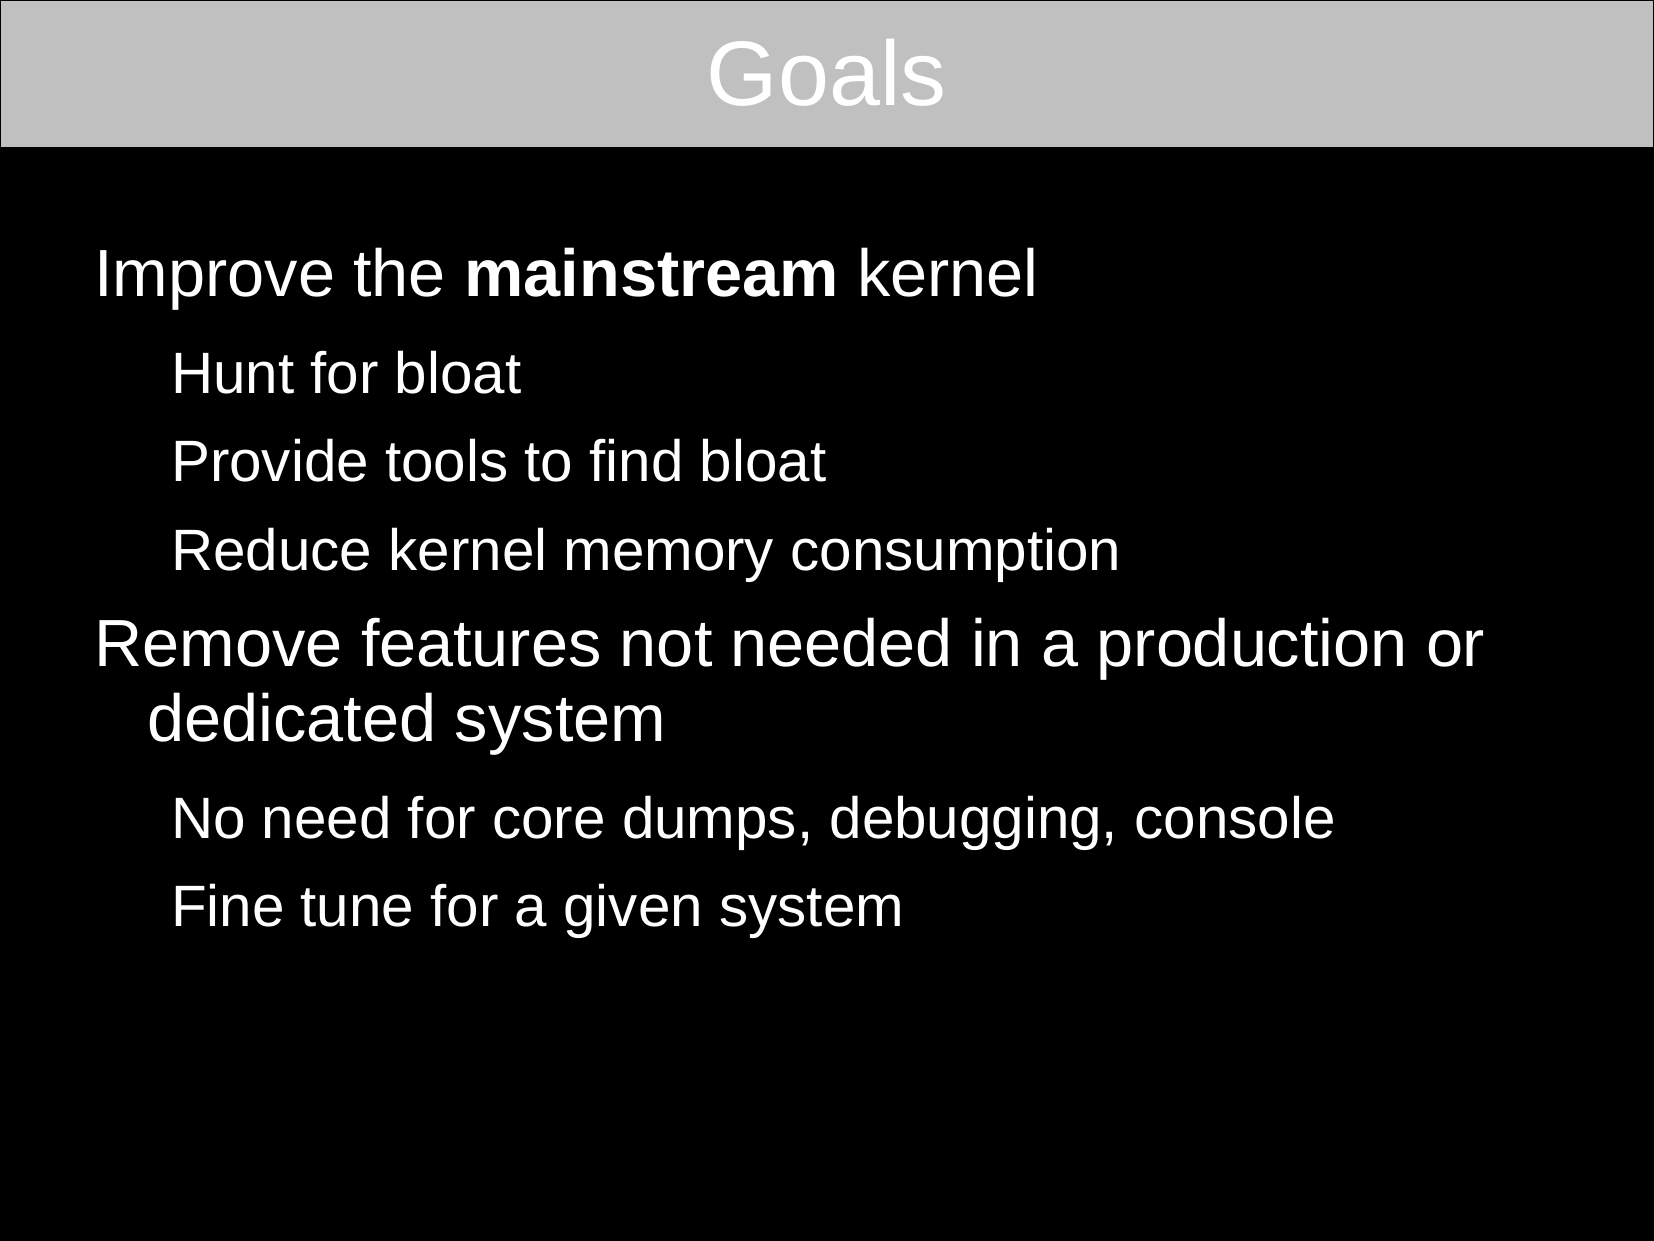

# Goals
Improve the mainstream kernel
Hunt for bloat
Provide tools to find bloat
Reduce kernel memory consumption
Remove features not needed in a production or dedicated system
No need for core dumps, debugging, console
Fine tune for a given system